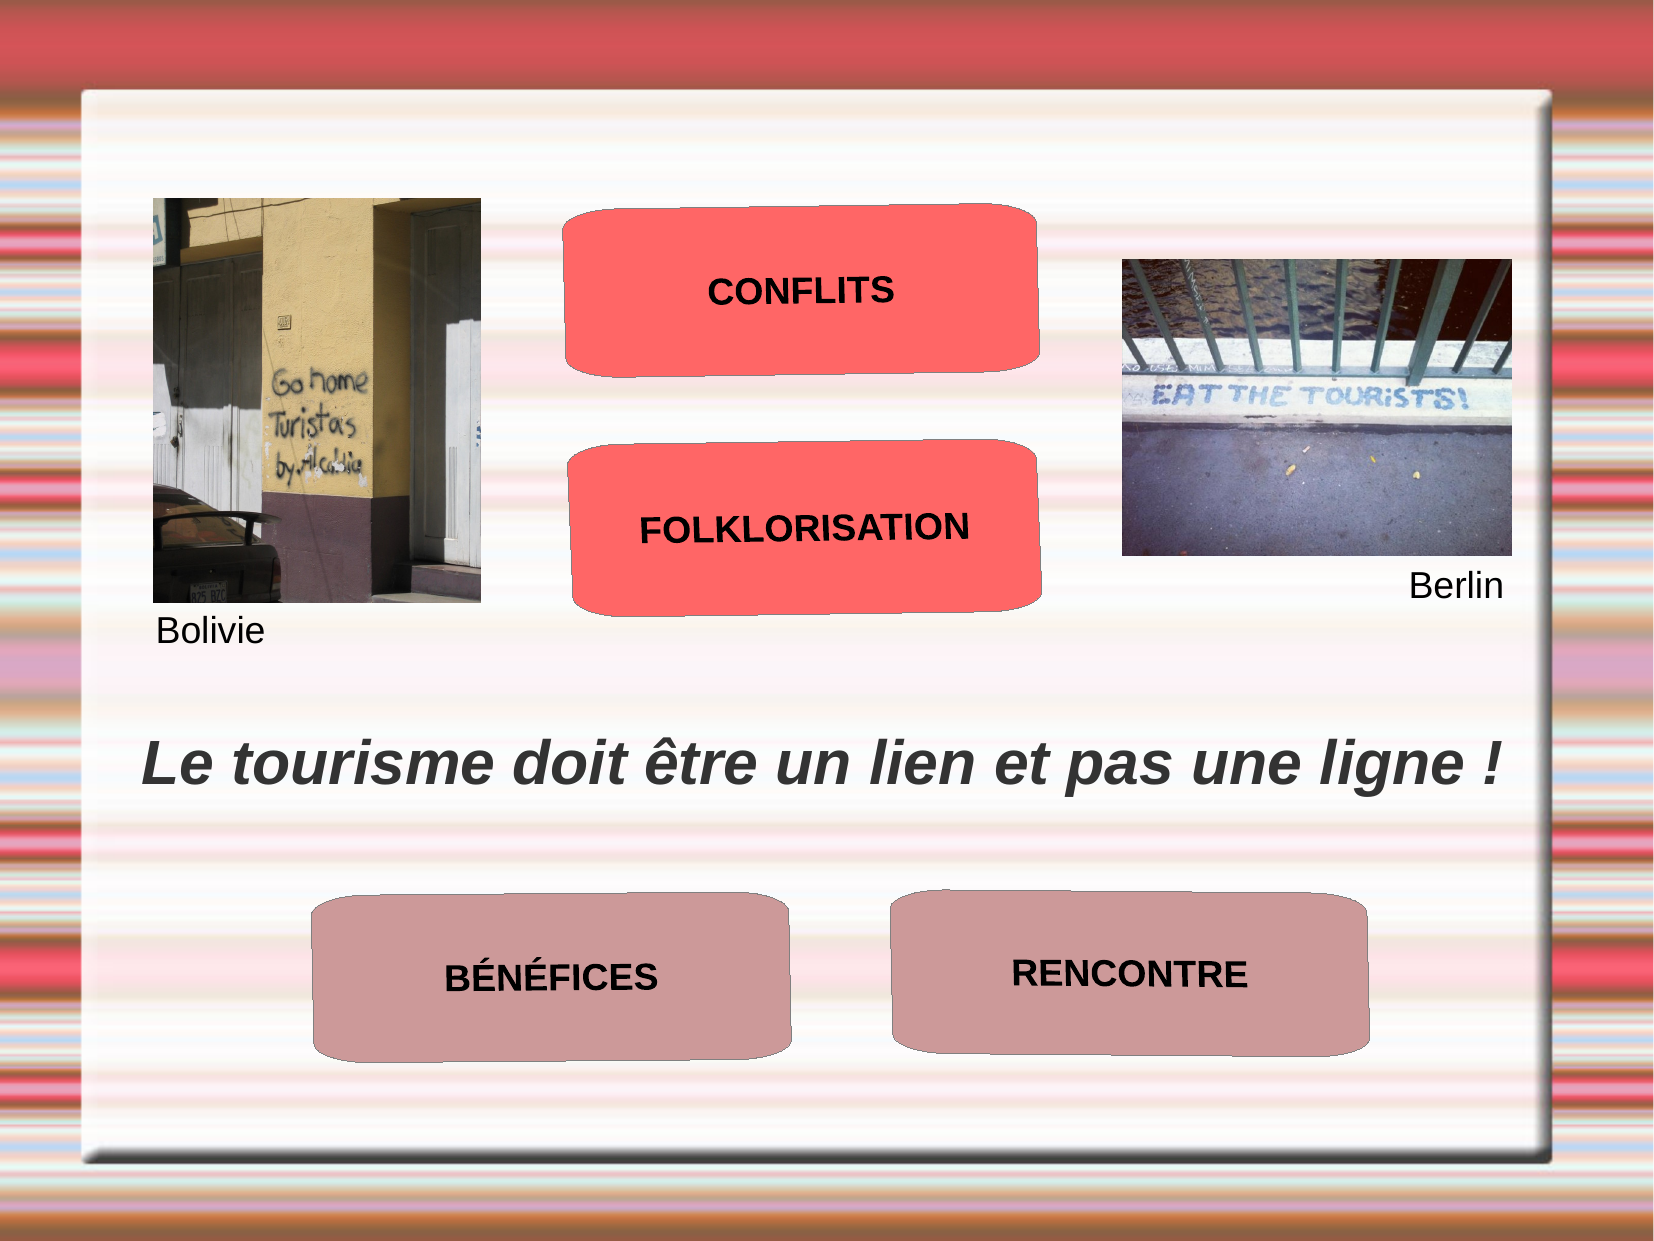

CONFLITS
FOLKLORISATION
Berlin
Bolivie
# Le tourisme doit être un lien et pas une ligne !
RENCONTRE
BÉNÉFICES